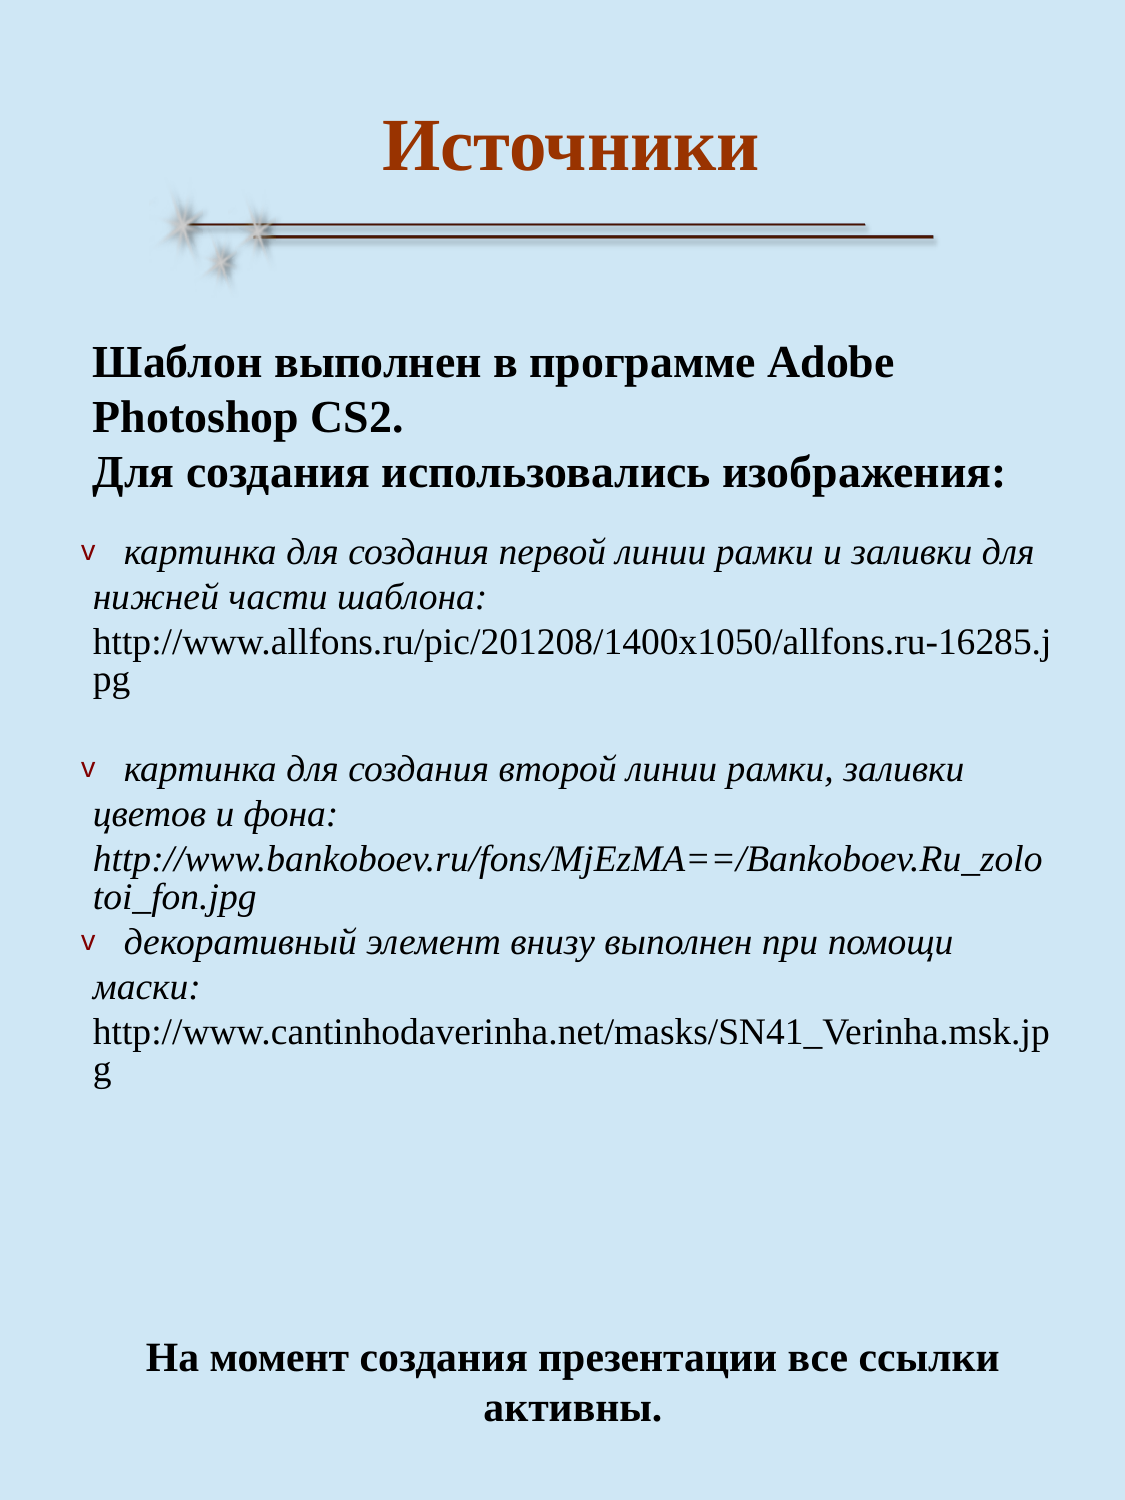

# Источники
Шаблон выполнен в программе Adobe Photoshop CS2.
Для создания использовались изображения:
 картинка для создания первой линии рамки и заливки для нижней части шаблона: http://www.allfons.ru/pic/201208/1400x1050/allfons.ru-16285.jpg
 картинка для создания второй линии рамки, заливки цветов и фона: http://www.bankoboev.ru/fons/MjEzMA==/Bankoboev.Ru_zolotoi_fon.jpg
 декоративный элемент внизу выполнен при помощи маски:
http://www.cantinhodaverinha.net/masks/SN41_Verinha.msk.jpg
На момент создания презентации все ссылки активны.